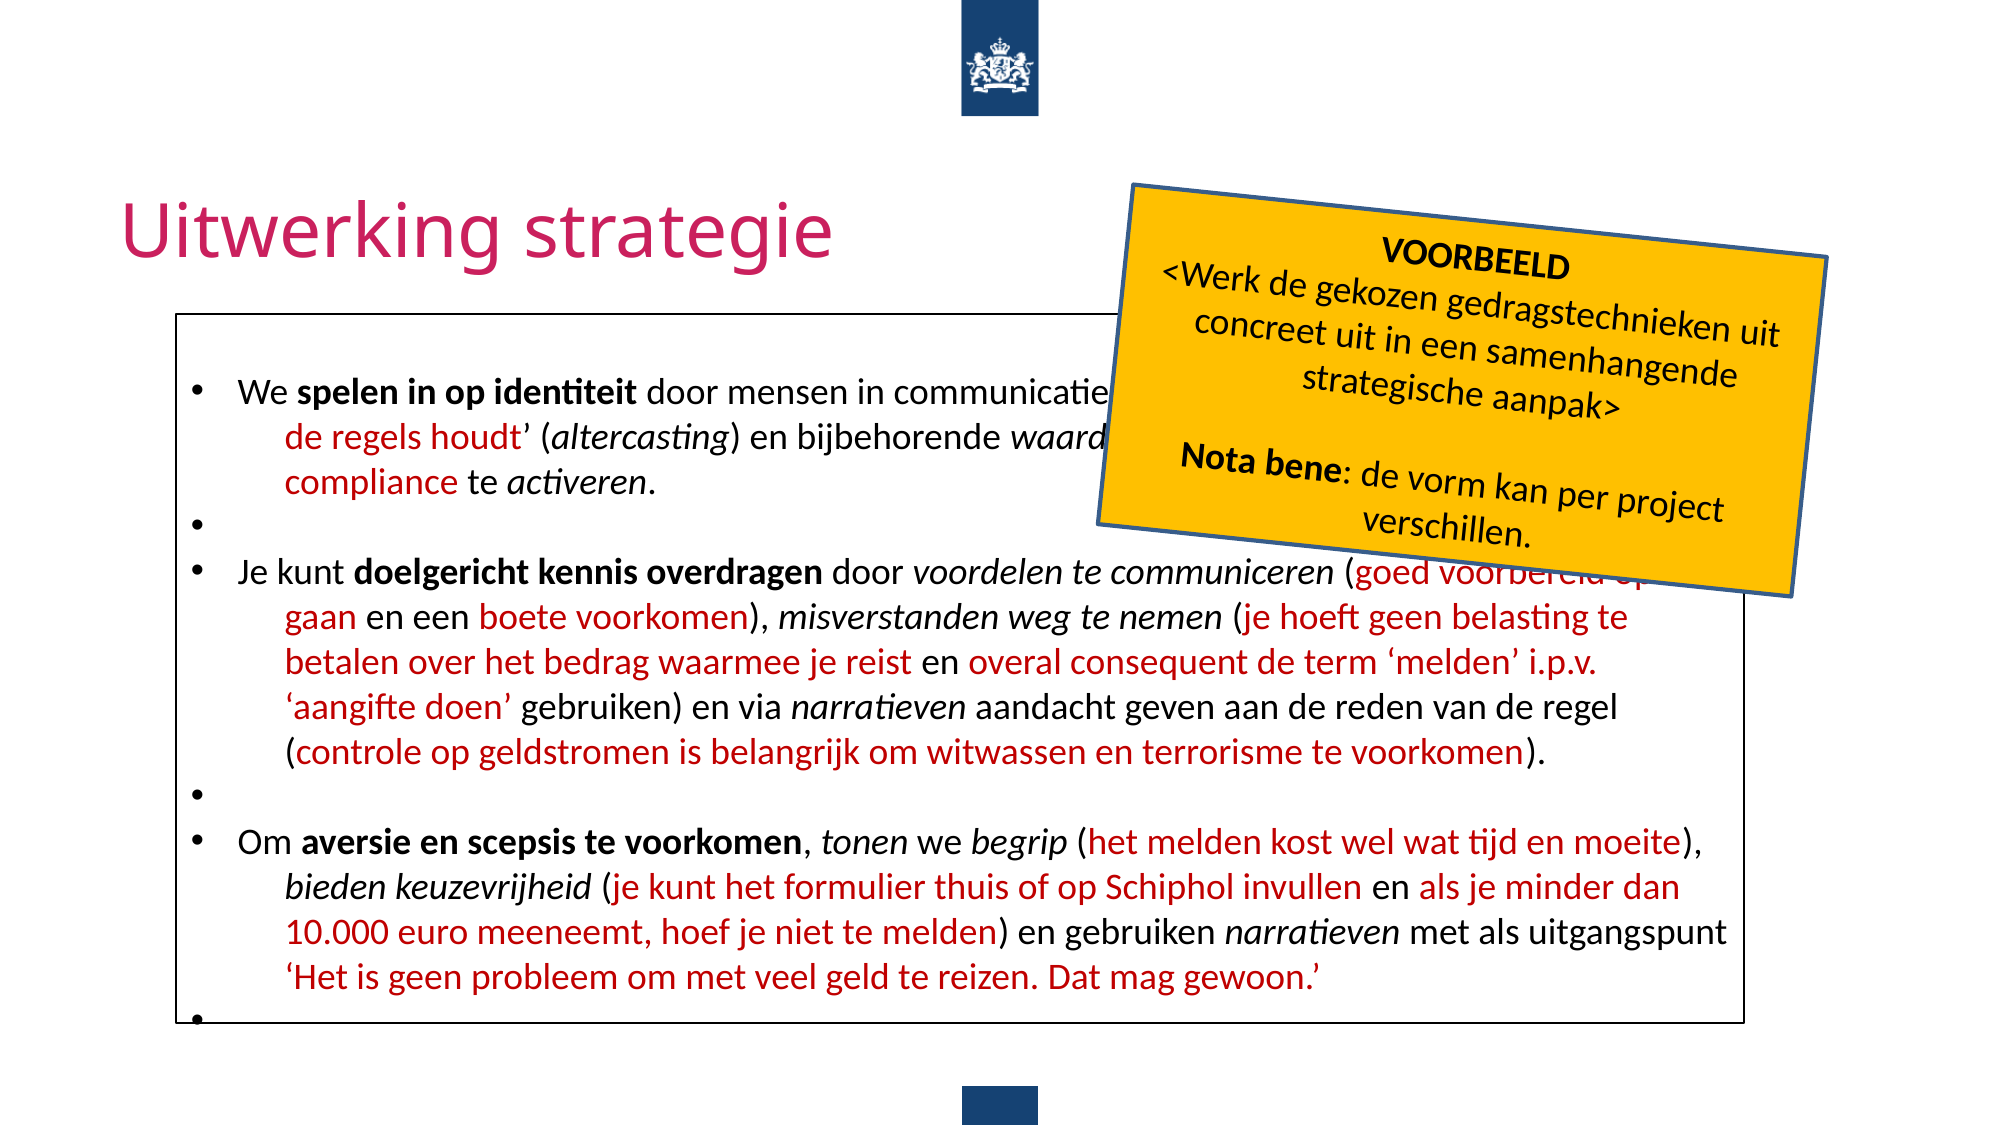

Uitwerking strategie
VOORBEELD
<Werk de gekozen gedragstechnieken uit concreet uit in een samenhangende strategische aanpak>
Nota bene: de vorm kan per project verschillen.
We spelen in op identiteit door mensen in communicatie aan te spreken als ‘iemand die zich aan de regels houdt’ (altercasting) en bijbehorende waarden zoals verantwoordelijkheid en compliance te activeren.
Je kunt doelgericht kennis overdragen door voordelen te communiceren (goed voorbereid op reis gaan en een boete voorkomen), misverstanden weg te nemen (je hoeft geen belasting te betalen over het bedrag waarmee je reist en overal consequent de term ‘melden’ i.p.v. ‘aangifte doen’ gebruiken) en via narratieven aandacht geven aan de reden van de regel (controle op geldstromen is belangrijk om witwassen en terrorisme te voorkomen).
Om aversie en scepsis te voorkomen, tonen we begrip (het melden kost wel wat tijd en moeite), bieden keuzevrijheid (je kunt het formulier thuis of op Schiphol invullen en als je minder dan 10.000 euro meeneemt, hoef je niet te melden) en gebruiken narratieven met als uitgangspunt ‘Het is geen probleem om met veel geld te reizen. Dat mag gewoon.’